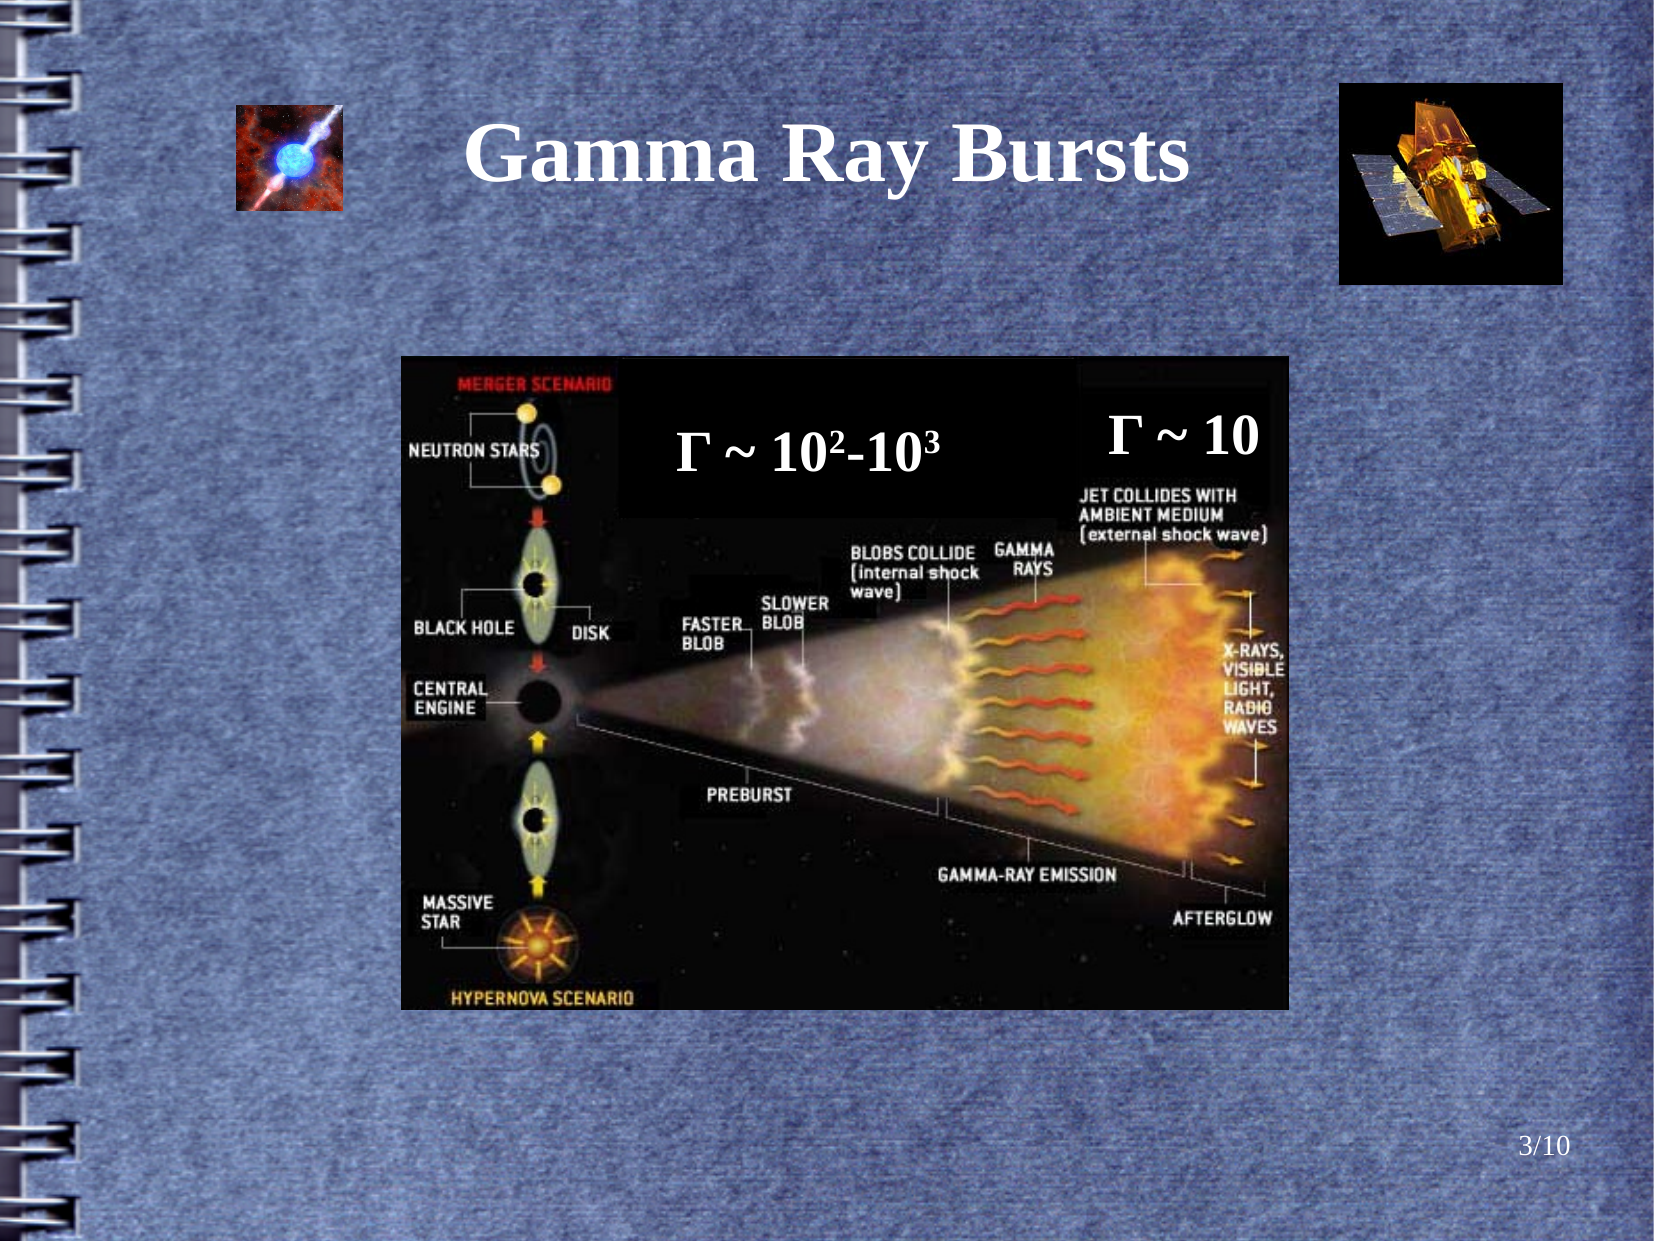

# Gamma Ray Bursts
Γ ~ 10
Γ ~ 102-103
10
3